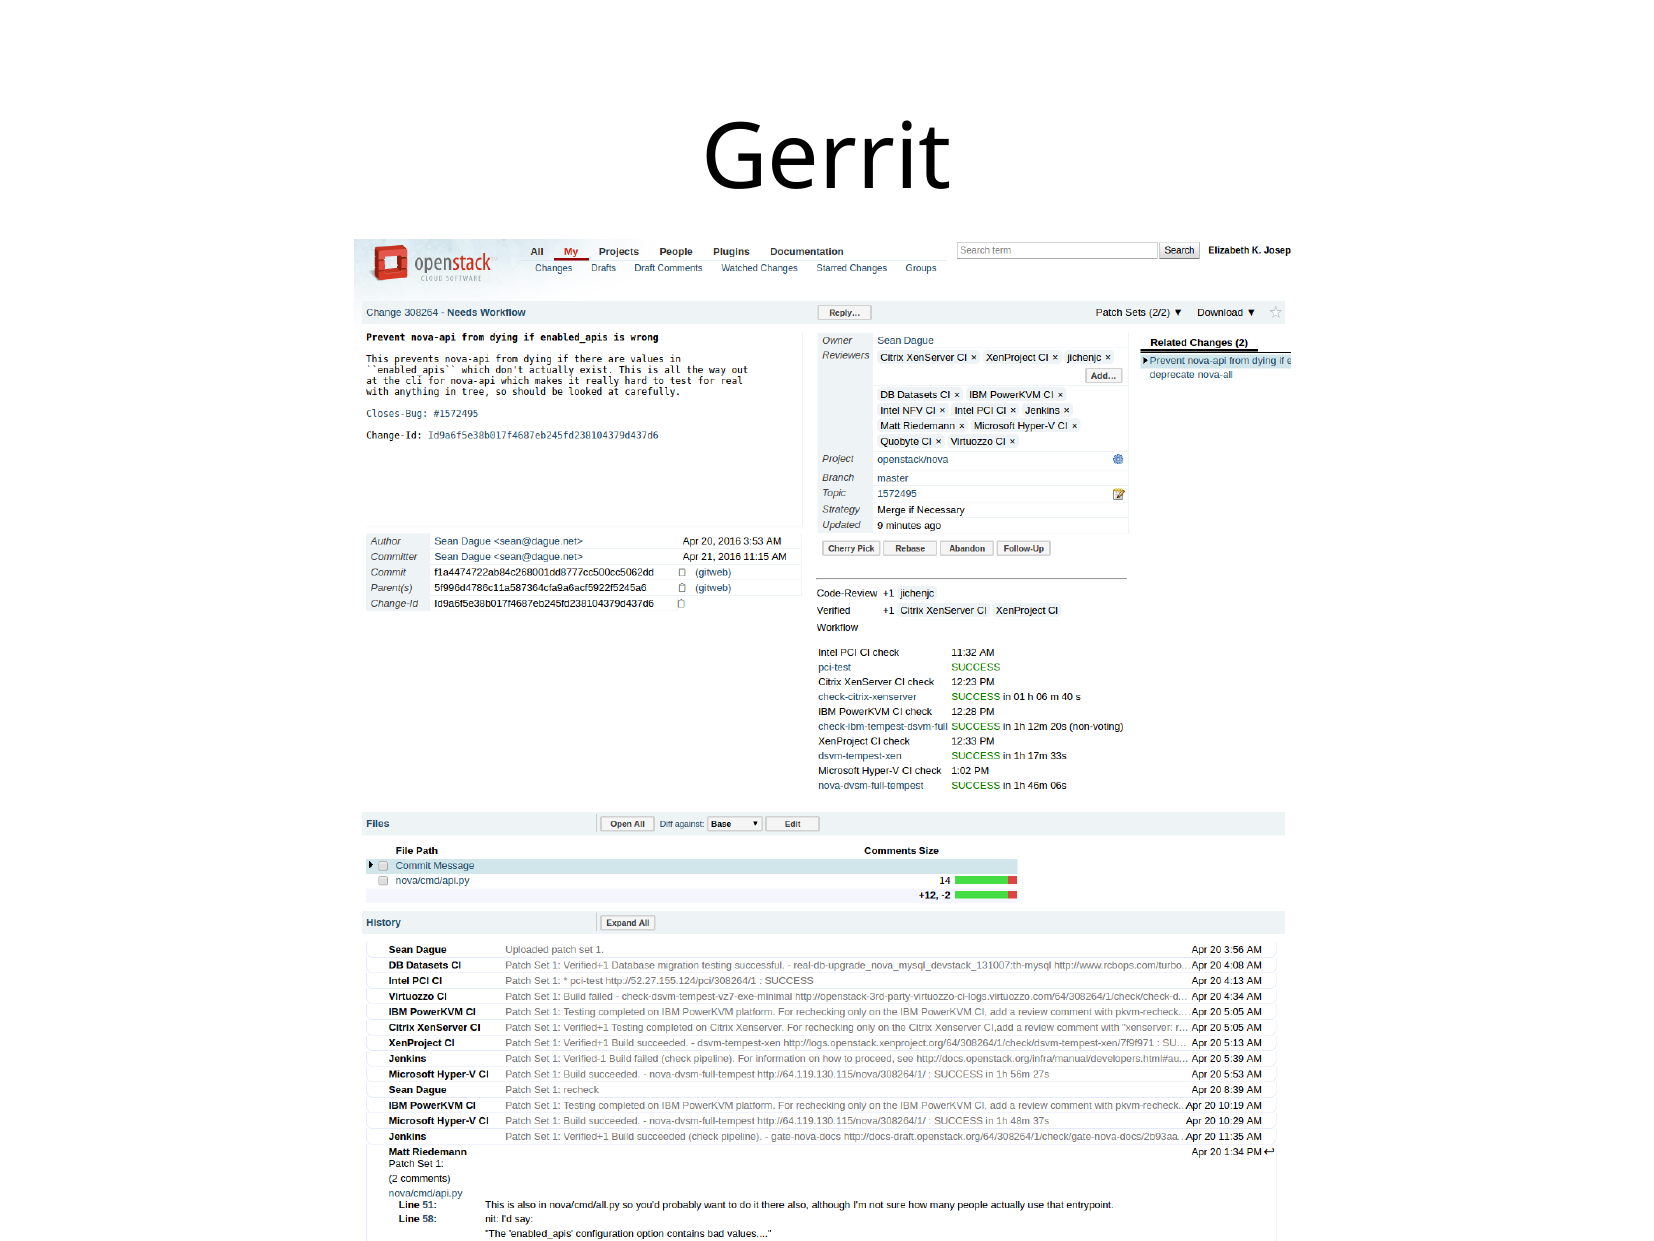

# Gerrit
Elizabeth K. Joseph | @pleia2